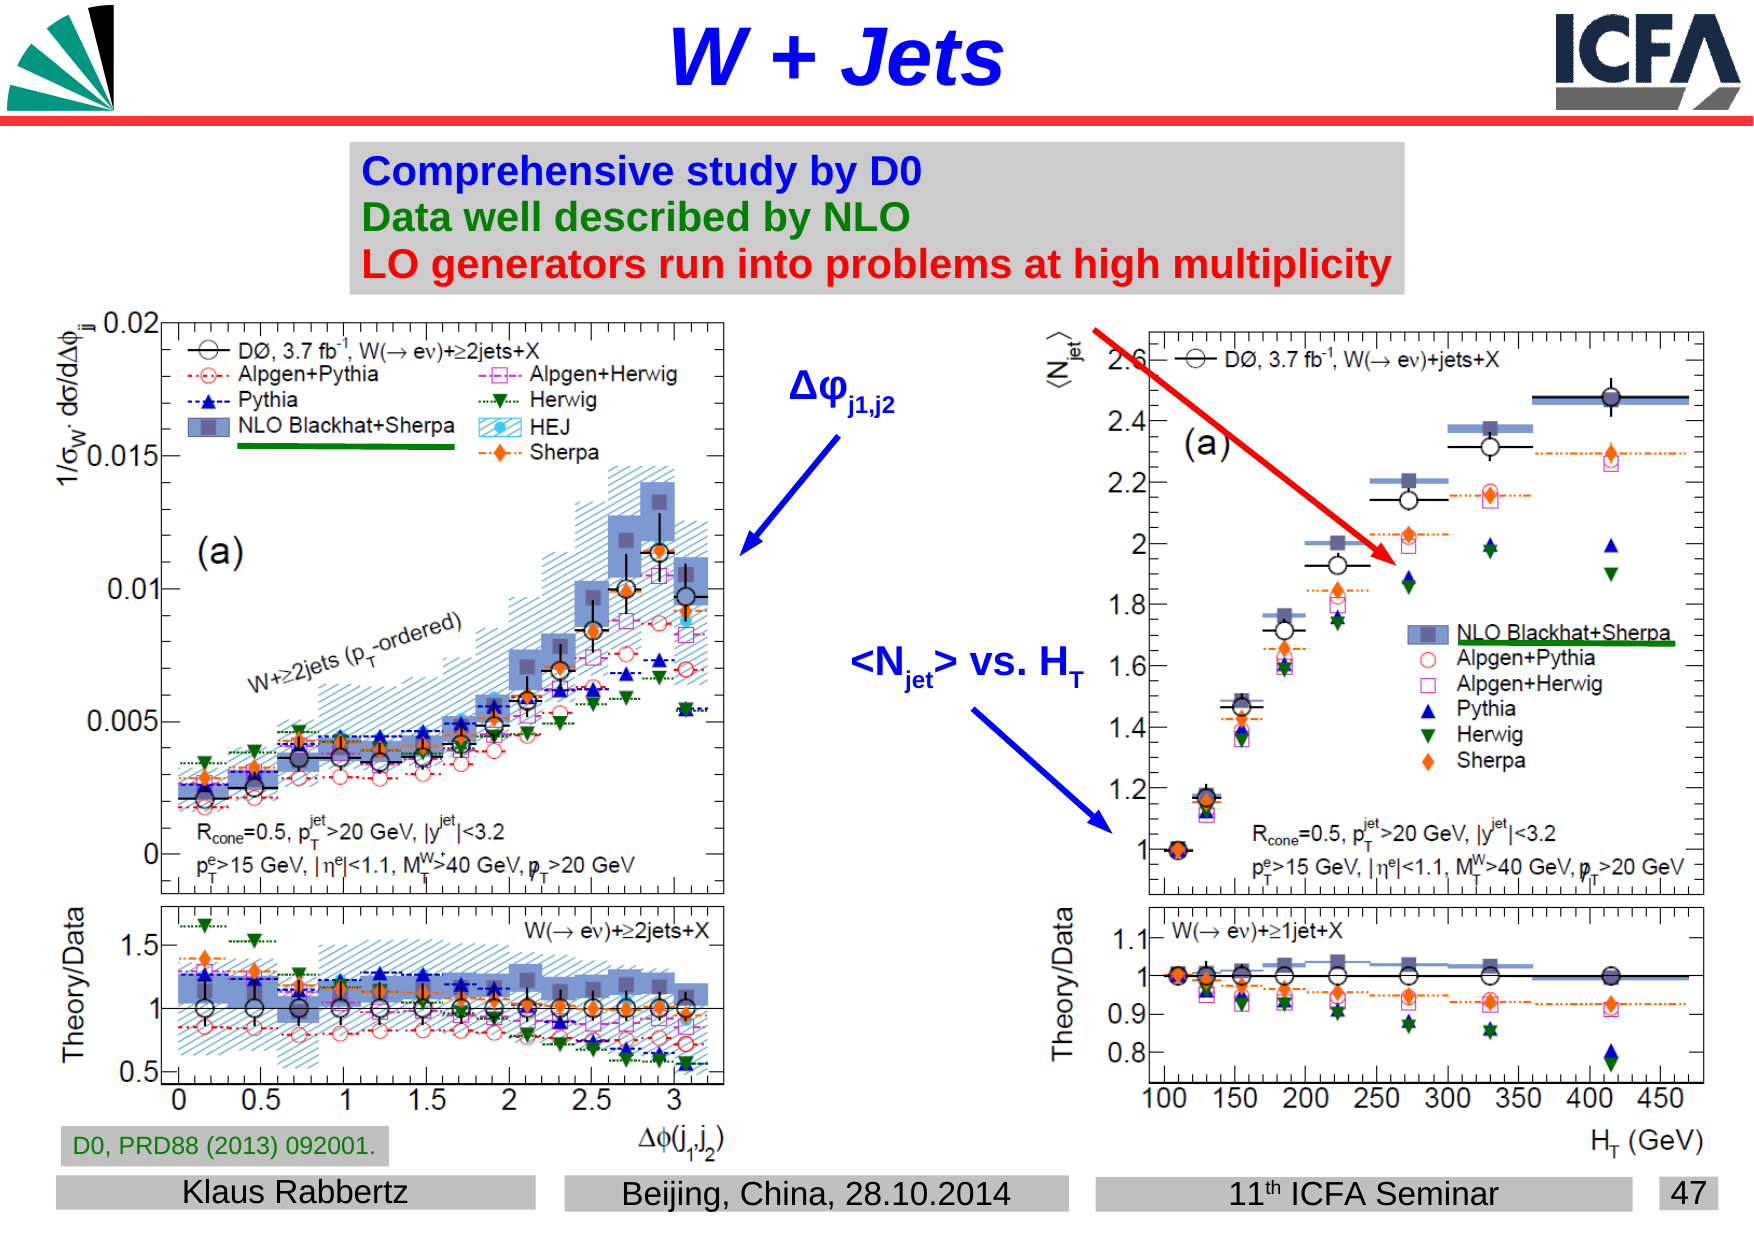

# W + Jets
Comprehensive study by D0
Data well described by NLO
LO generators run into problems at high multiplicity
Δφj1,j2
<Njet> vs. HT
D0, PRD88 (2013) 092001.